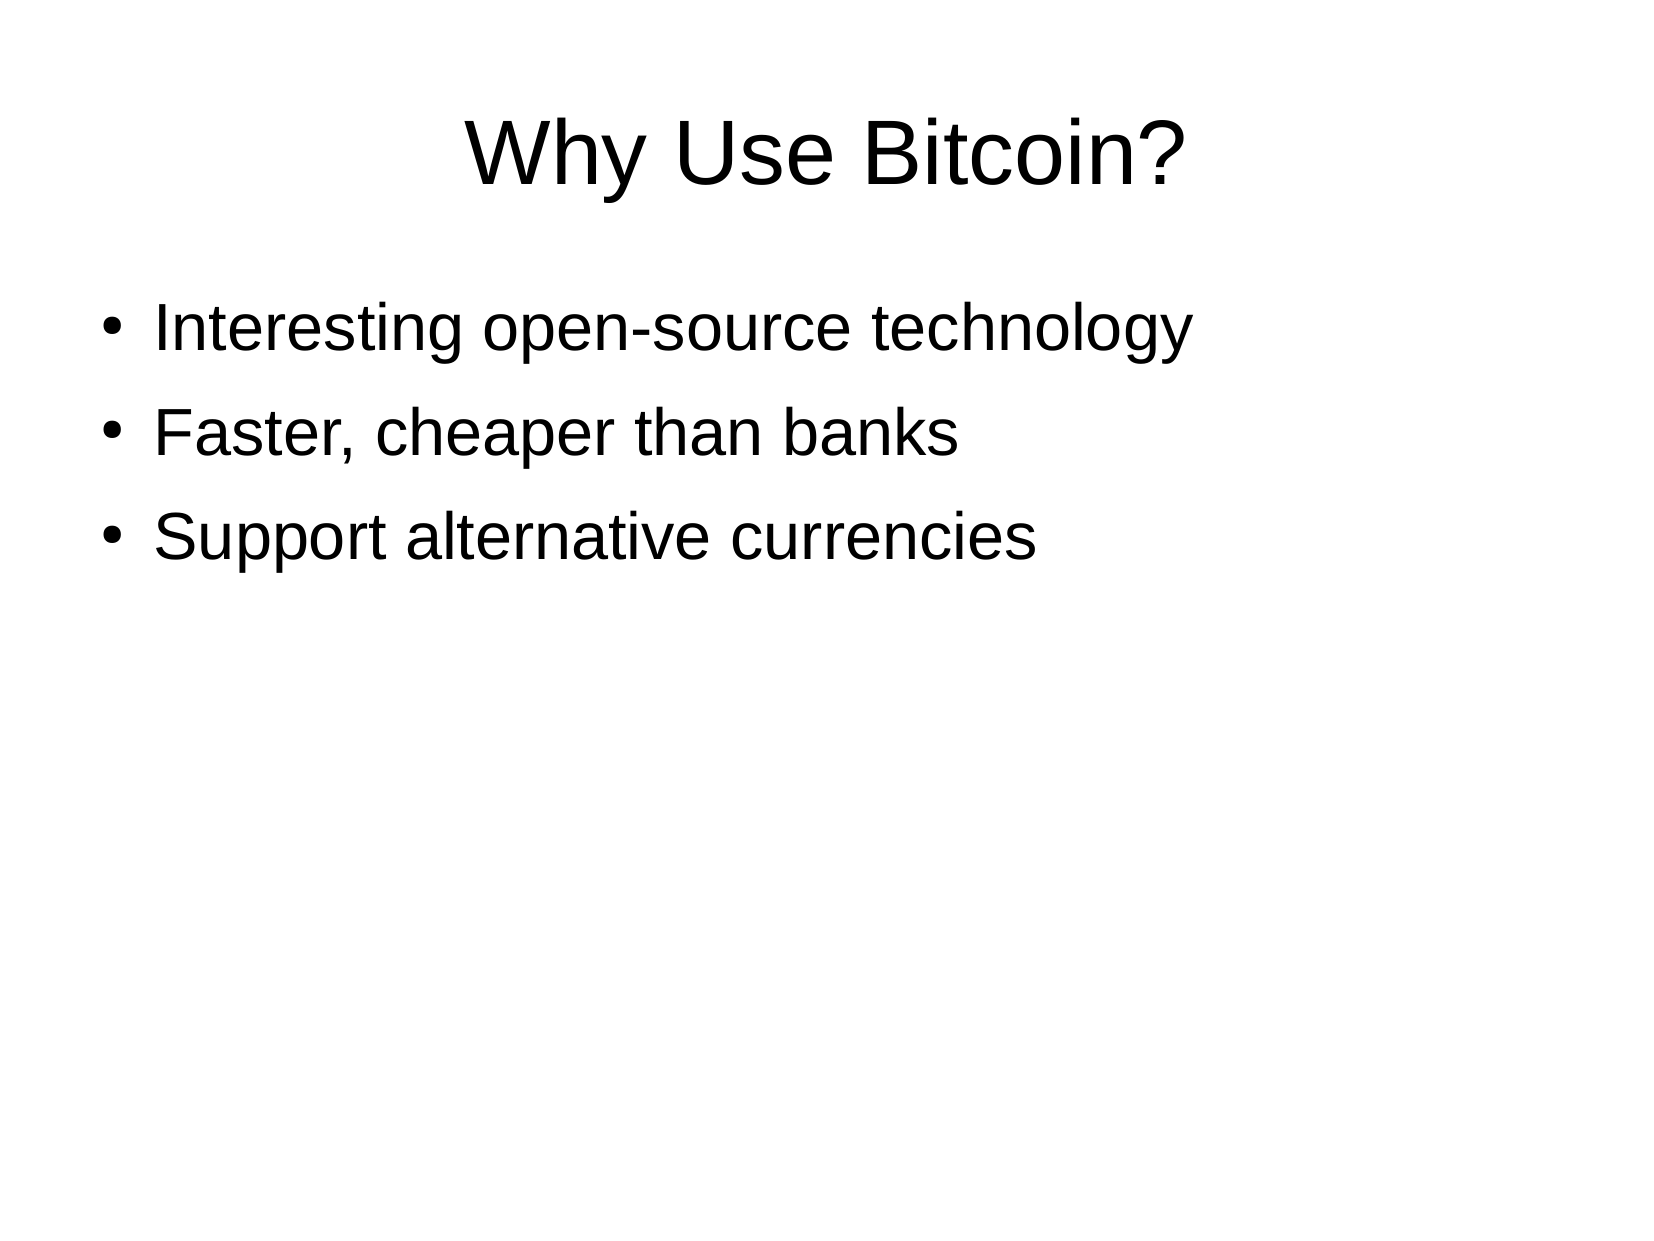

# Why Use Bitcoin?
Interesting open-source technology
Faster, cheaper than banks
Support alternative currencies